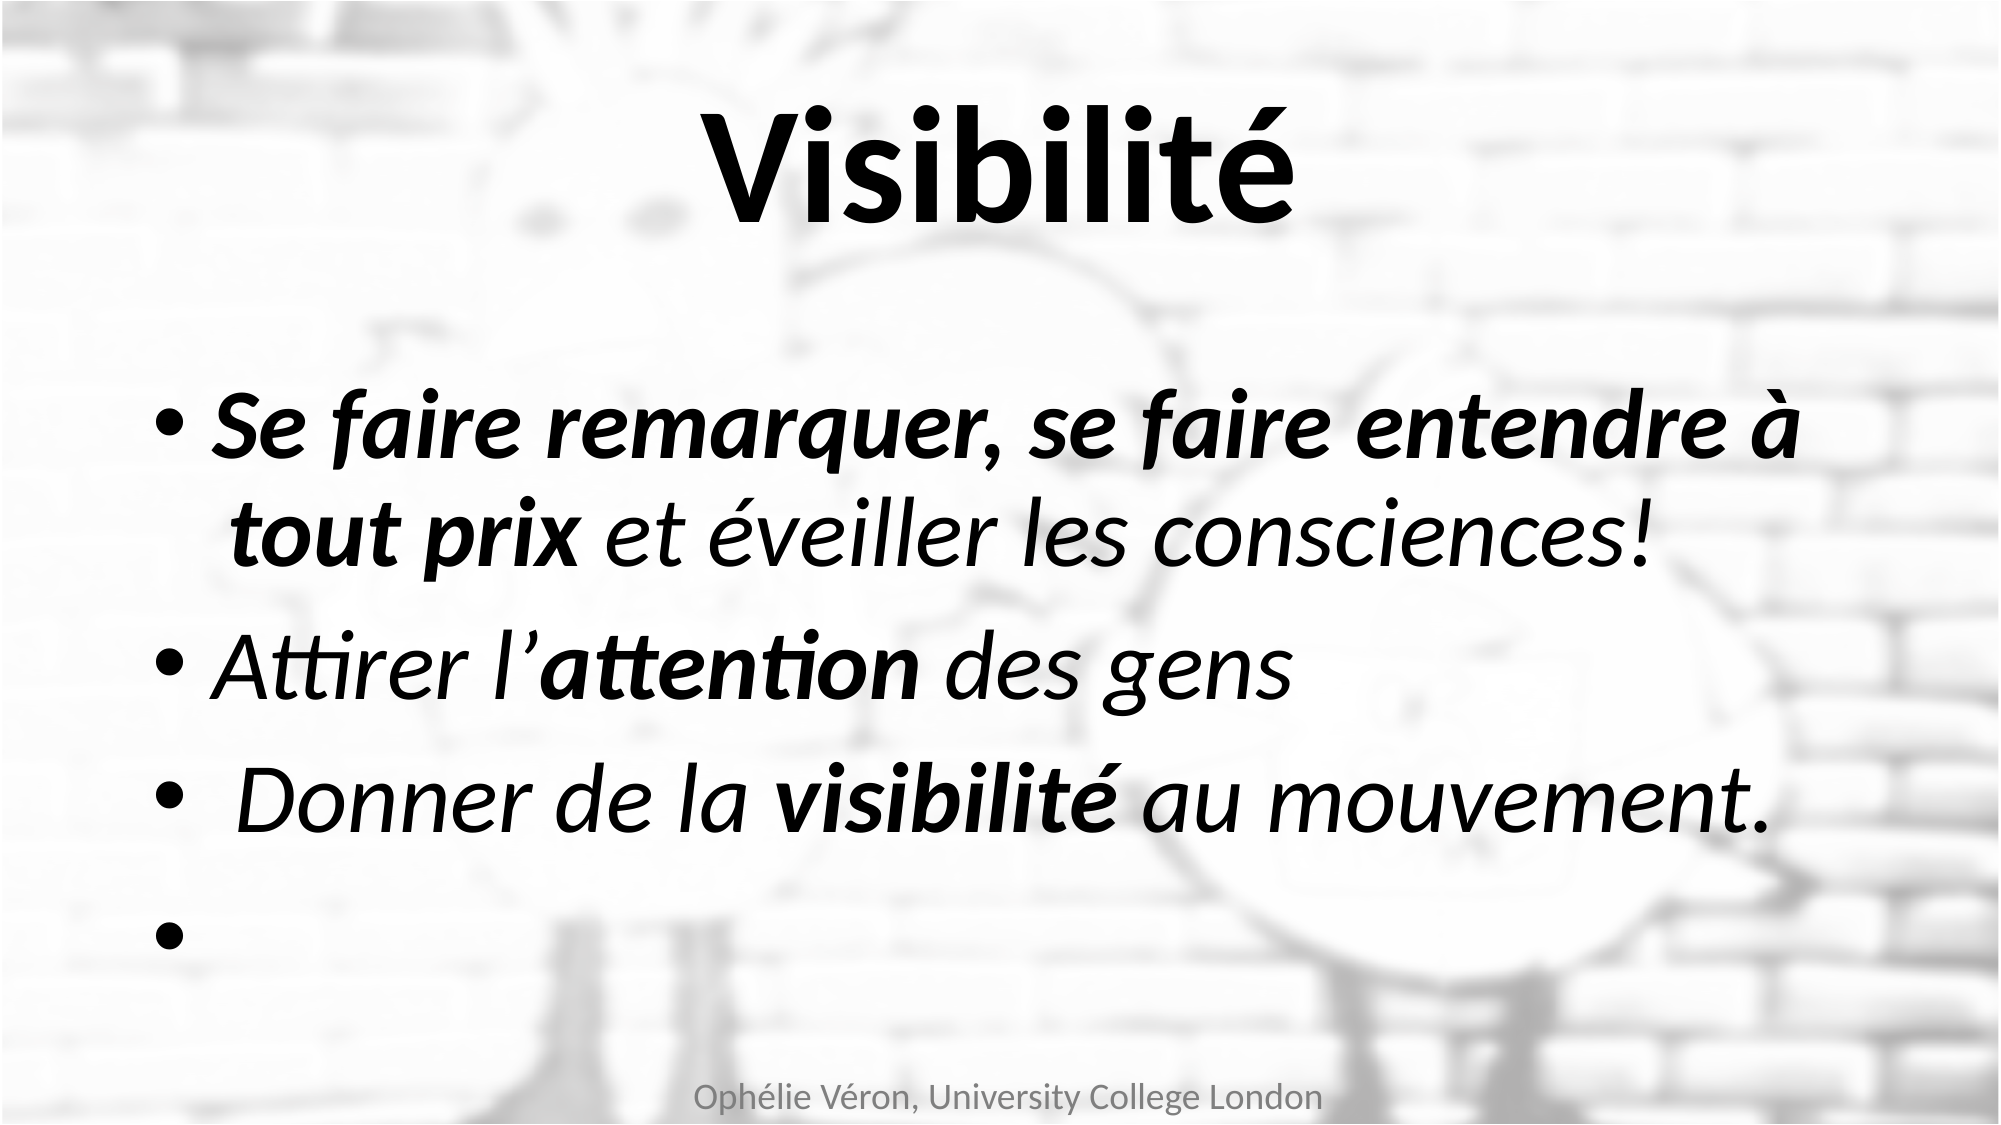

# Visibilité
 Se faire remarquer, se faire entendre à tout prix et éveiller les consciences!
 Attirer l’attention des gens
 Donner de la visibilité au mouvement.
Ophélie Véron, University College London